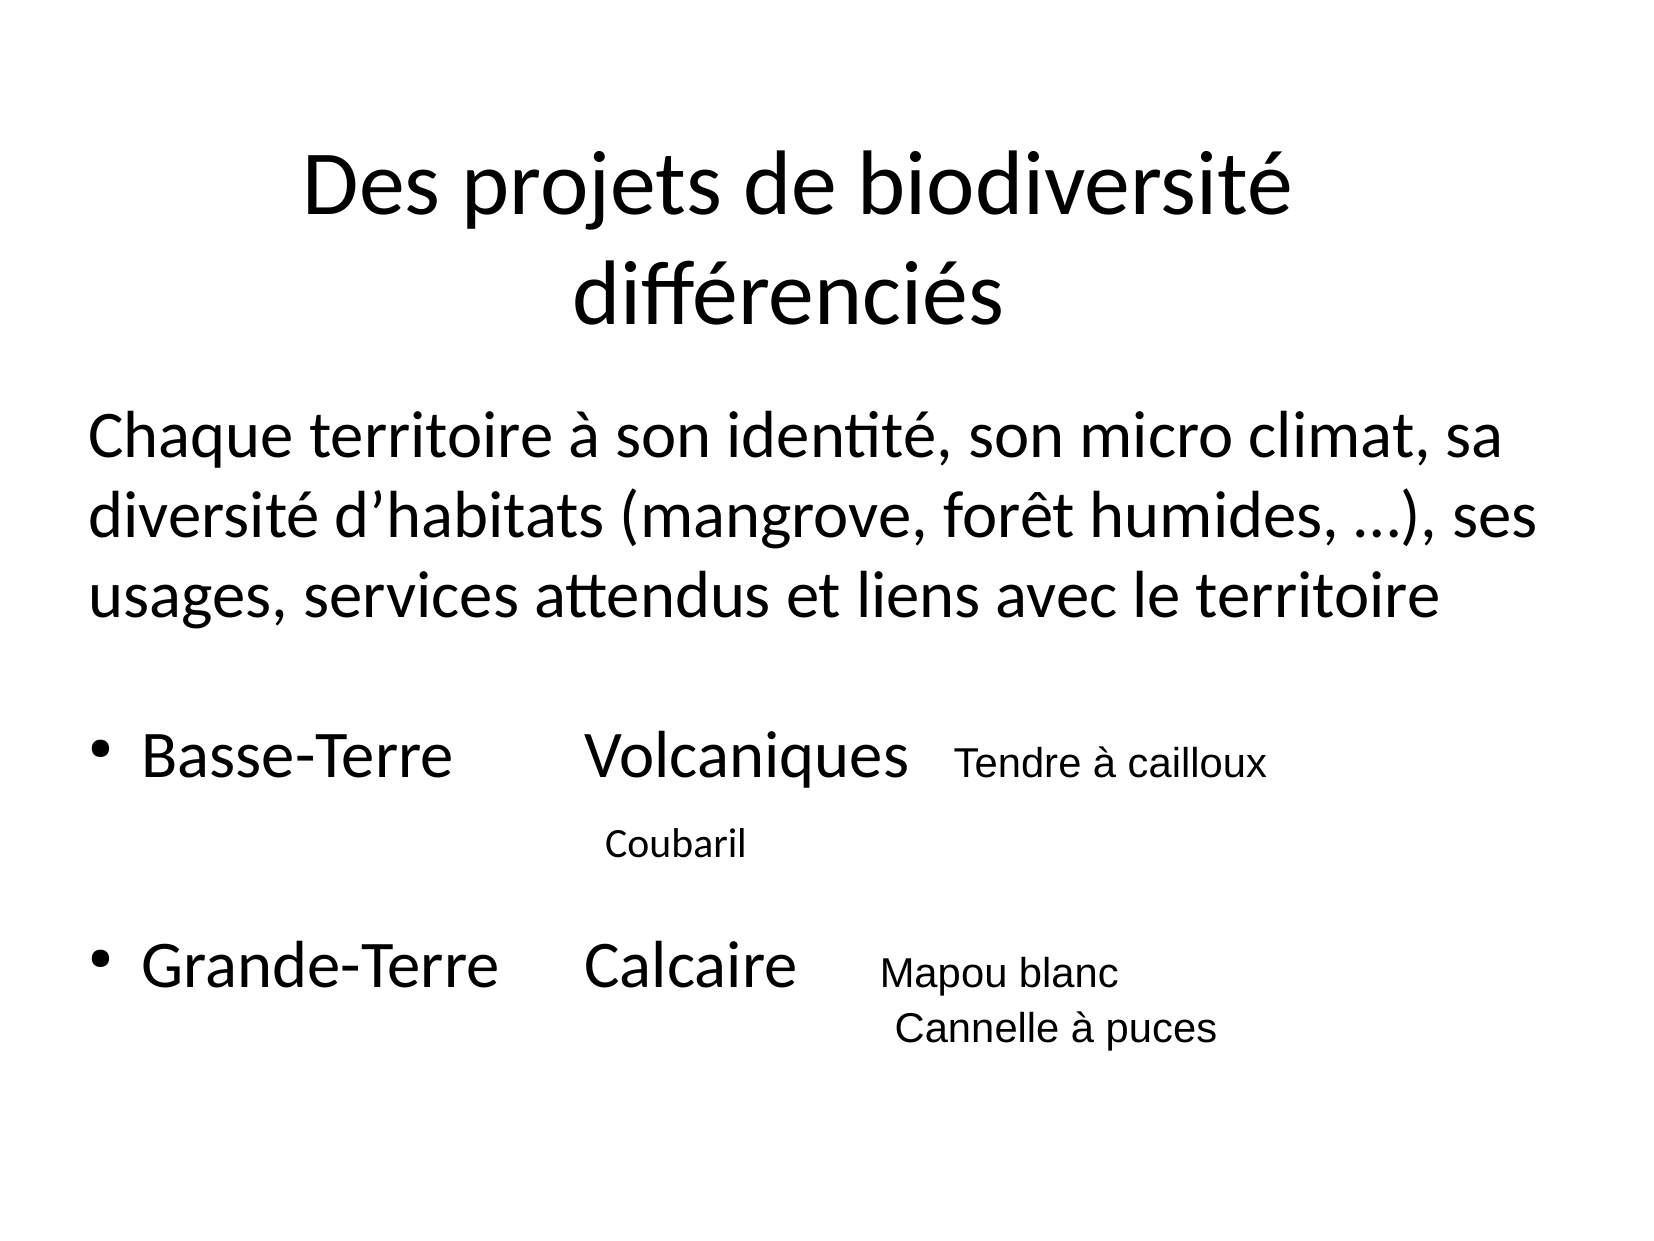

Des projets de biodiversité
différenciés
Chaque territoire à son identité, son micro climat, sa diversité d’habitats (mangrove, forêt humides, …), ses usages, services attendus et liens avec le territoire
Basse-Terre		Volcaniques	Tendre à cailloux
							Coubaril
Grande-Terre		Calcaire		Mapou blanc
			Cannelle à puces